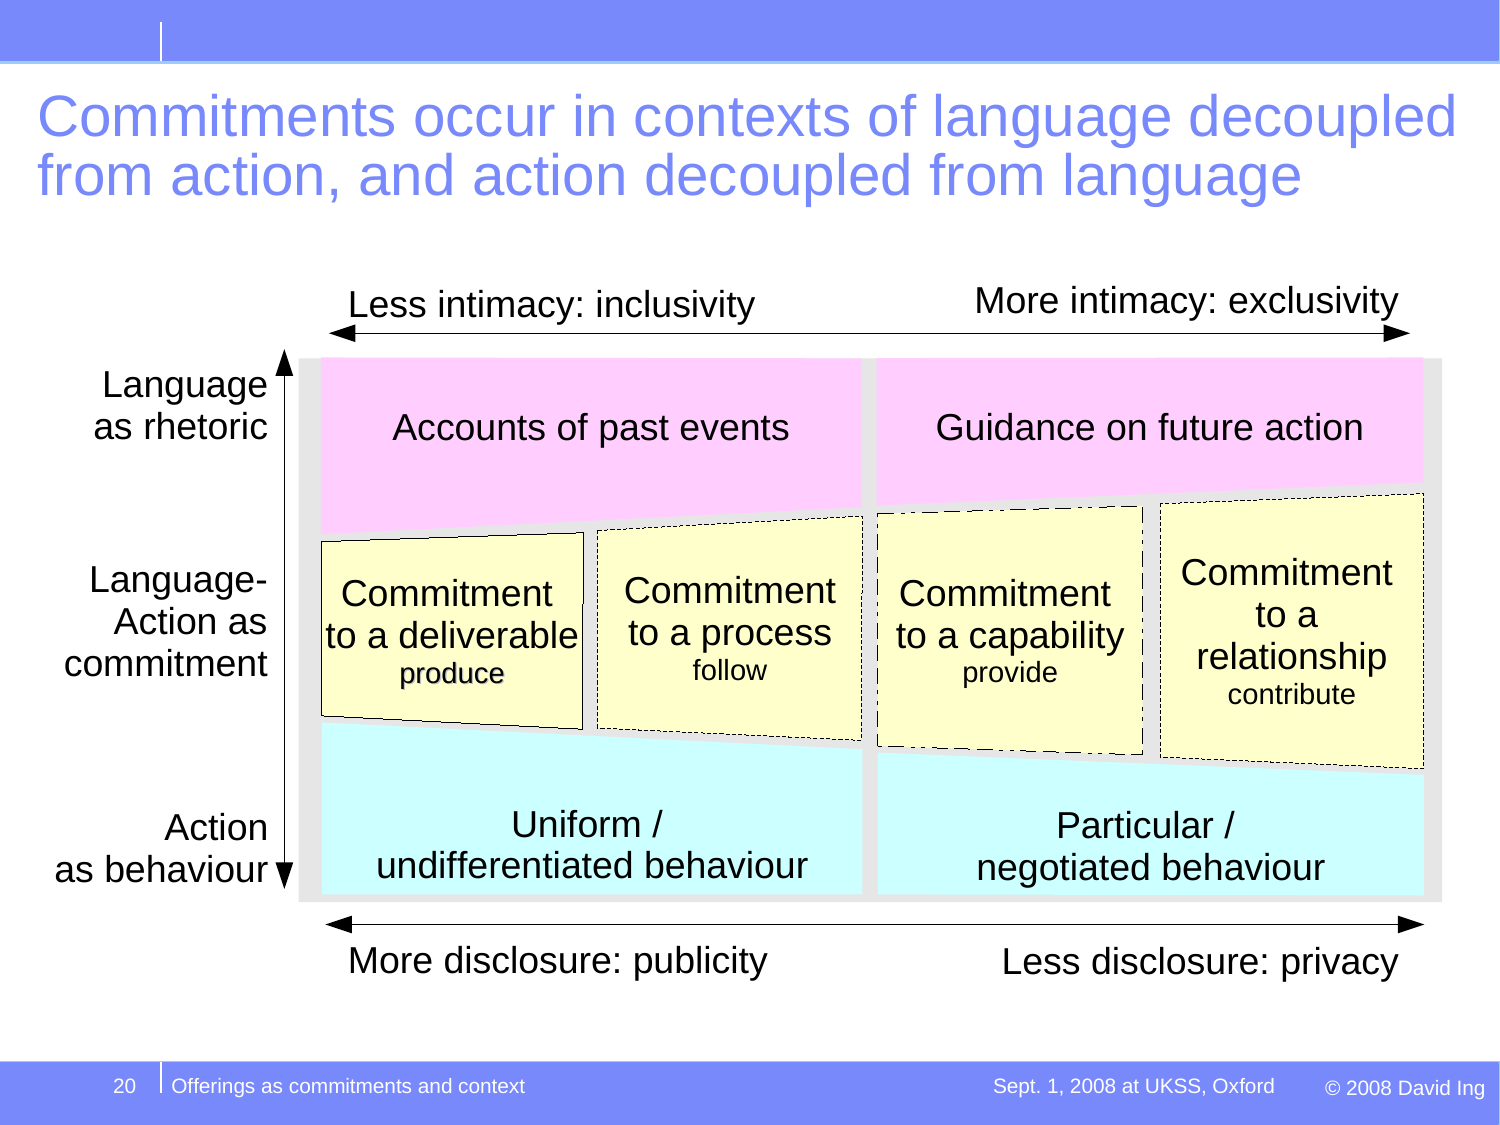

# Commitments occur in contexts of language decoupled from action, and action decoupled from language
More intimacy: exclusivity
Less intimacy: inclusivity
Language
as rhetoric
Accounts of past events
Guidance on future action
Commitment
to a
relationship
contribute
Commitment
to a capability
provide
Commitment
to a process
follow
Commitment
to a deliverable
produce
Language-Action as commitment
Uniform /
undifferentiated behaviour
Particular /
negotiated behaviour
Action
as behaviour
More disclosure: publicity
Less disclosure: privacy
20
Offerings as commitments and context
Sept. 1, 2008 at UKSS, Oxford